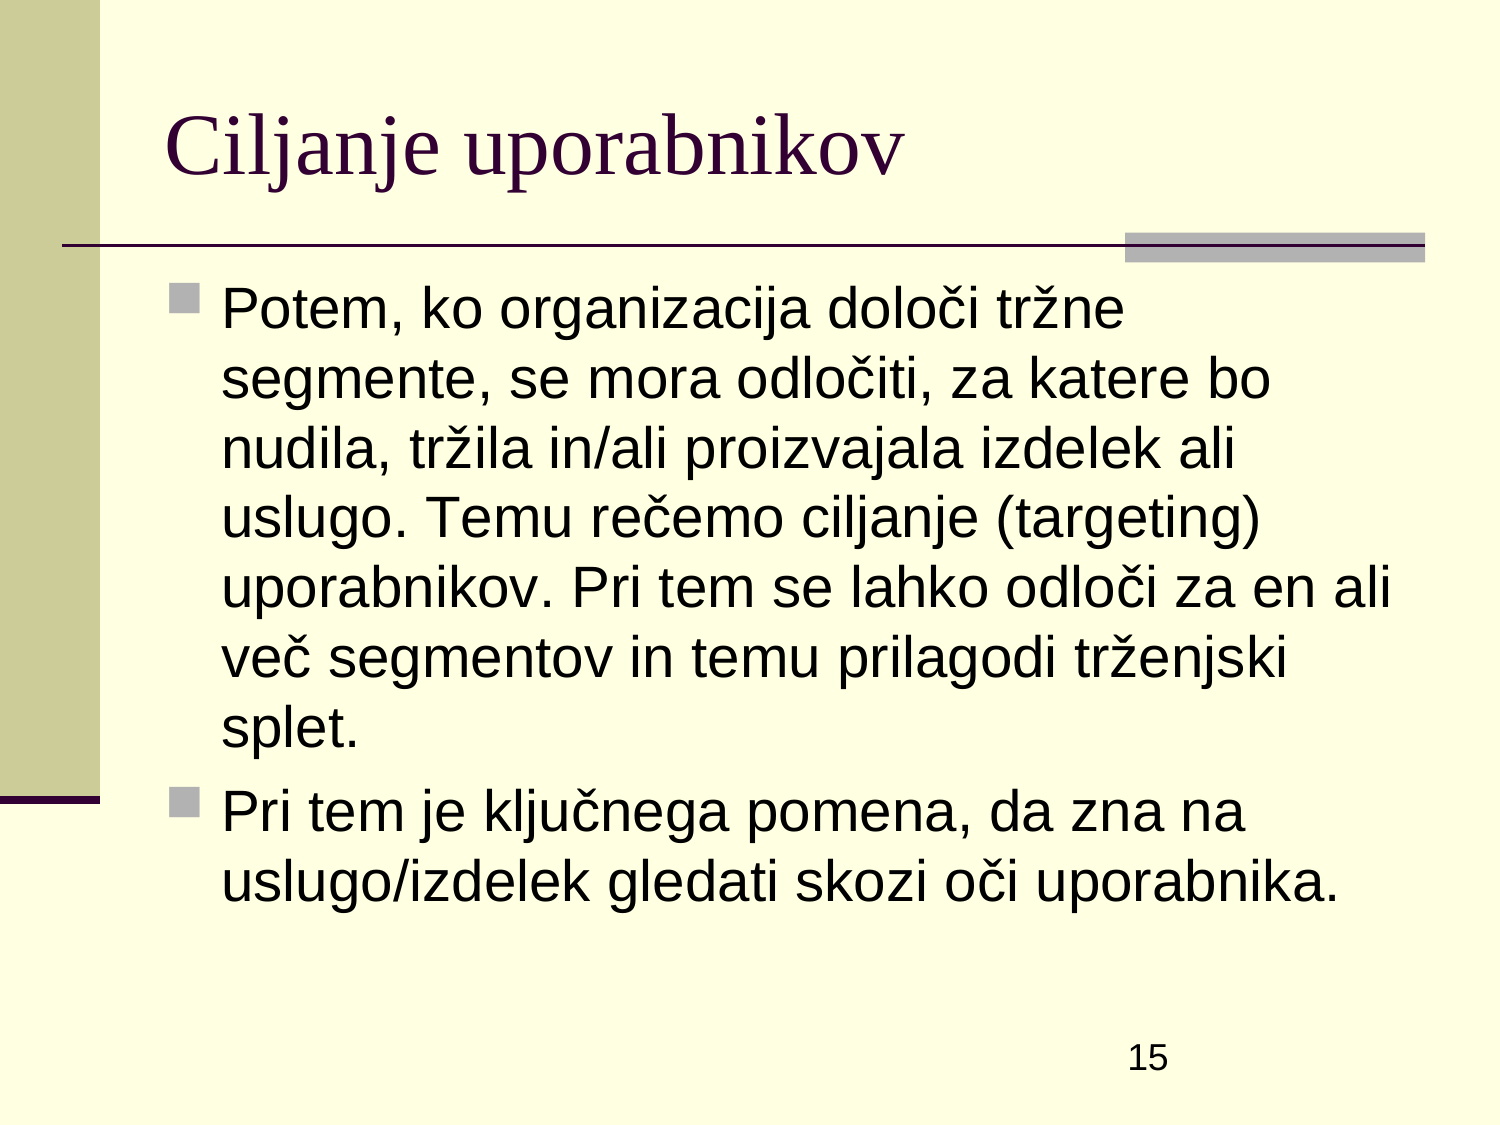

# Ciljanje uporabnikov
Potem, ko organizacija določi tržne segmente, se mora odločiti, za katere bo nudila, tržila in/ali proizvajala izdelek ali uslugo. Temu rečemo ciljanje (targeting) uporabnikov. Pri tem se lahko odloči za en ali več segmentov in temu prilagodi trženjski splet.
Pri tem je ključnega pomena, da zna na uslugo/izdelek gledati skozi oči uporabnika.
15